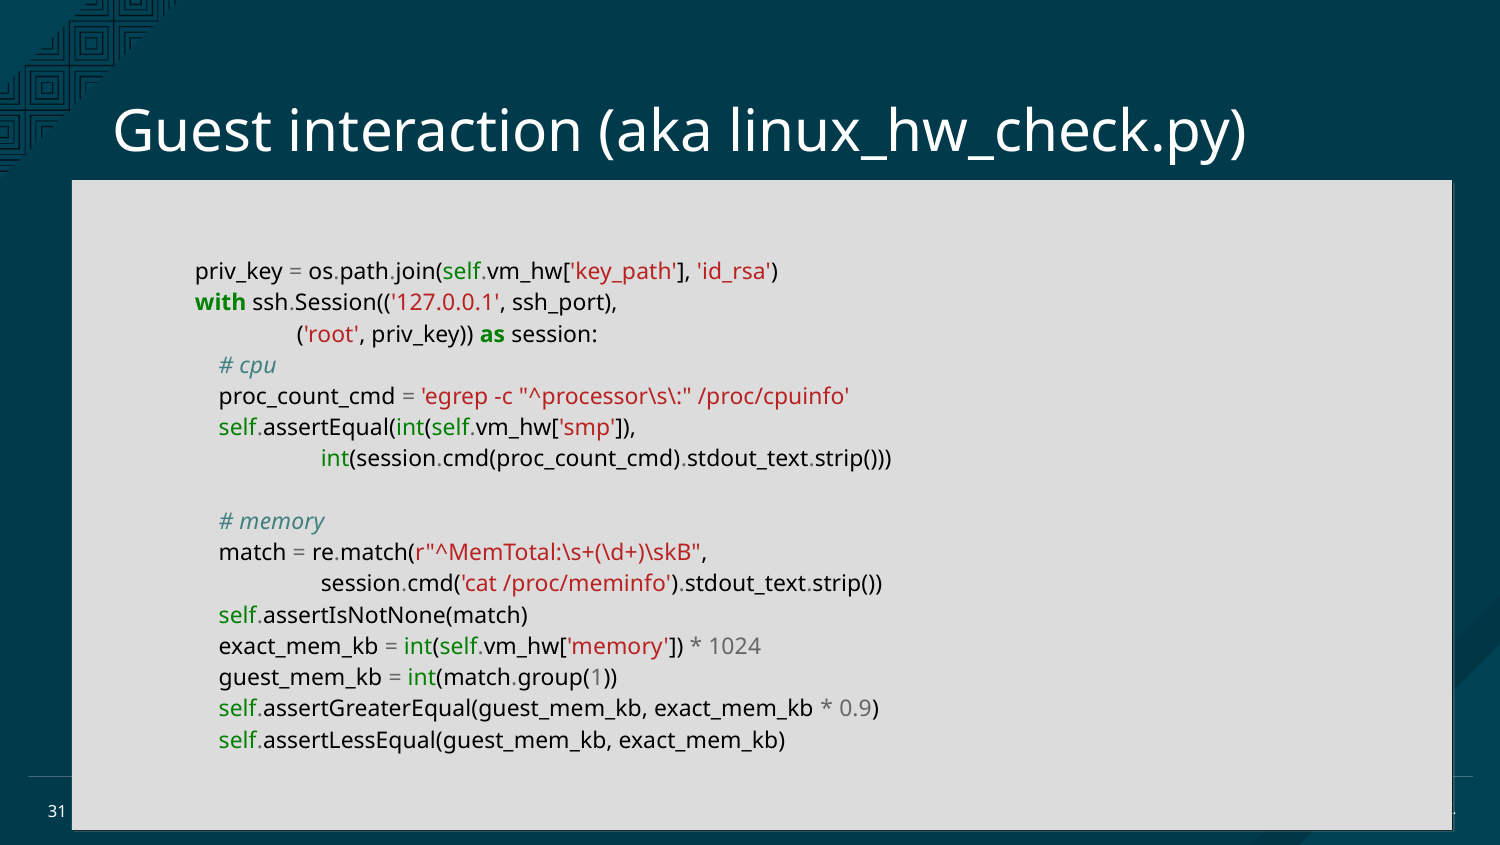

# Guest interaction (aka linux_hw_check.py)
 priv_key = os.path.join(self.vm_hw['key_path'], 'id_rsa')
 with ssh.Session(('127.0.0.1', ssh_port),
 ('root', priv_key)) as session:
 # cpu
 proc_count_cmd = 'egrep -c "^processor\s\:" /proc/cpuinfo'
 self.assertEqual(int(self.vm_hw['smp']),
 int(session.cmd(proc_count_cmd).stdout_text.strip()))
 # memory
 match = re.match(r"^MemTotal:\s+(\d+)\skB",
 session.cmd('cat /proc/meminfo').stdout_text.strip())
 self.assertIsNotNone(match)
 exact_mem_kb = int(self.vm_hw['memory']) * 1024
 guest_mem_kb = int(match.group(1))
 self.assertGreaterEqual(guest_mem_kb, exact_mem_kb * 0.9)
 self.assertLessEqual(guest_mem_kb, exact_mem_kb)
31